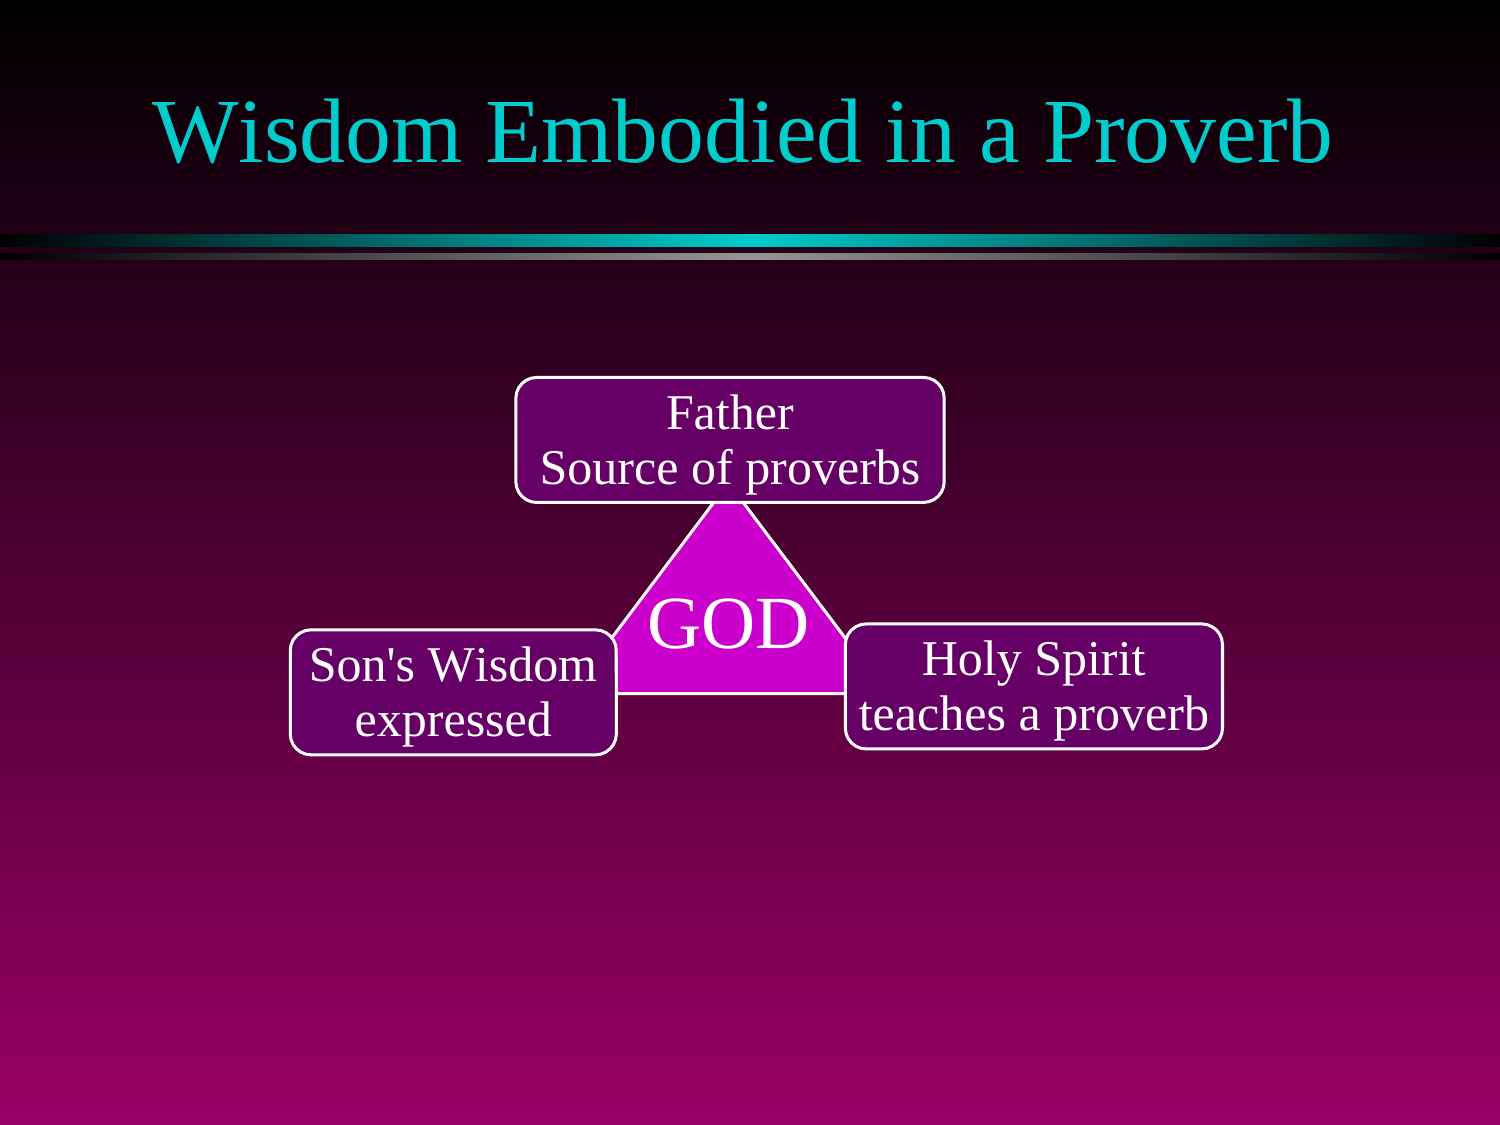

# Wisdom Embodied in a Proverb
Father
Source of proverbs
GOD
Holy Spirit
teaches a proverb
Son's Wisdom
expressed